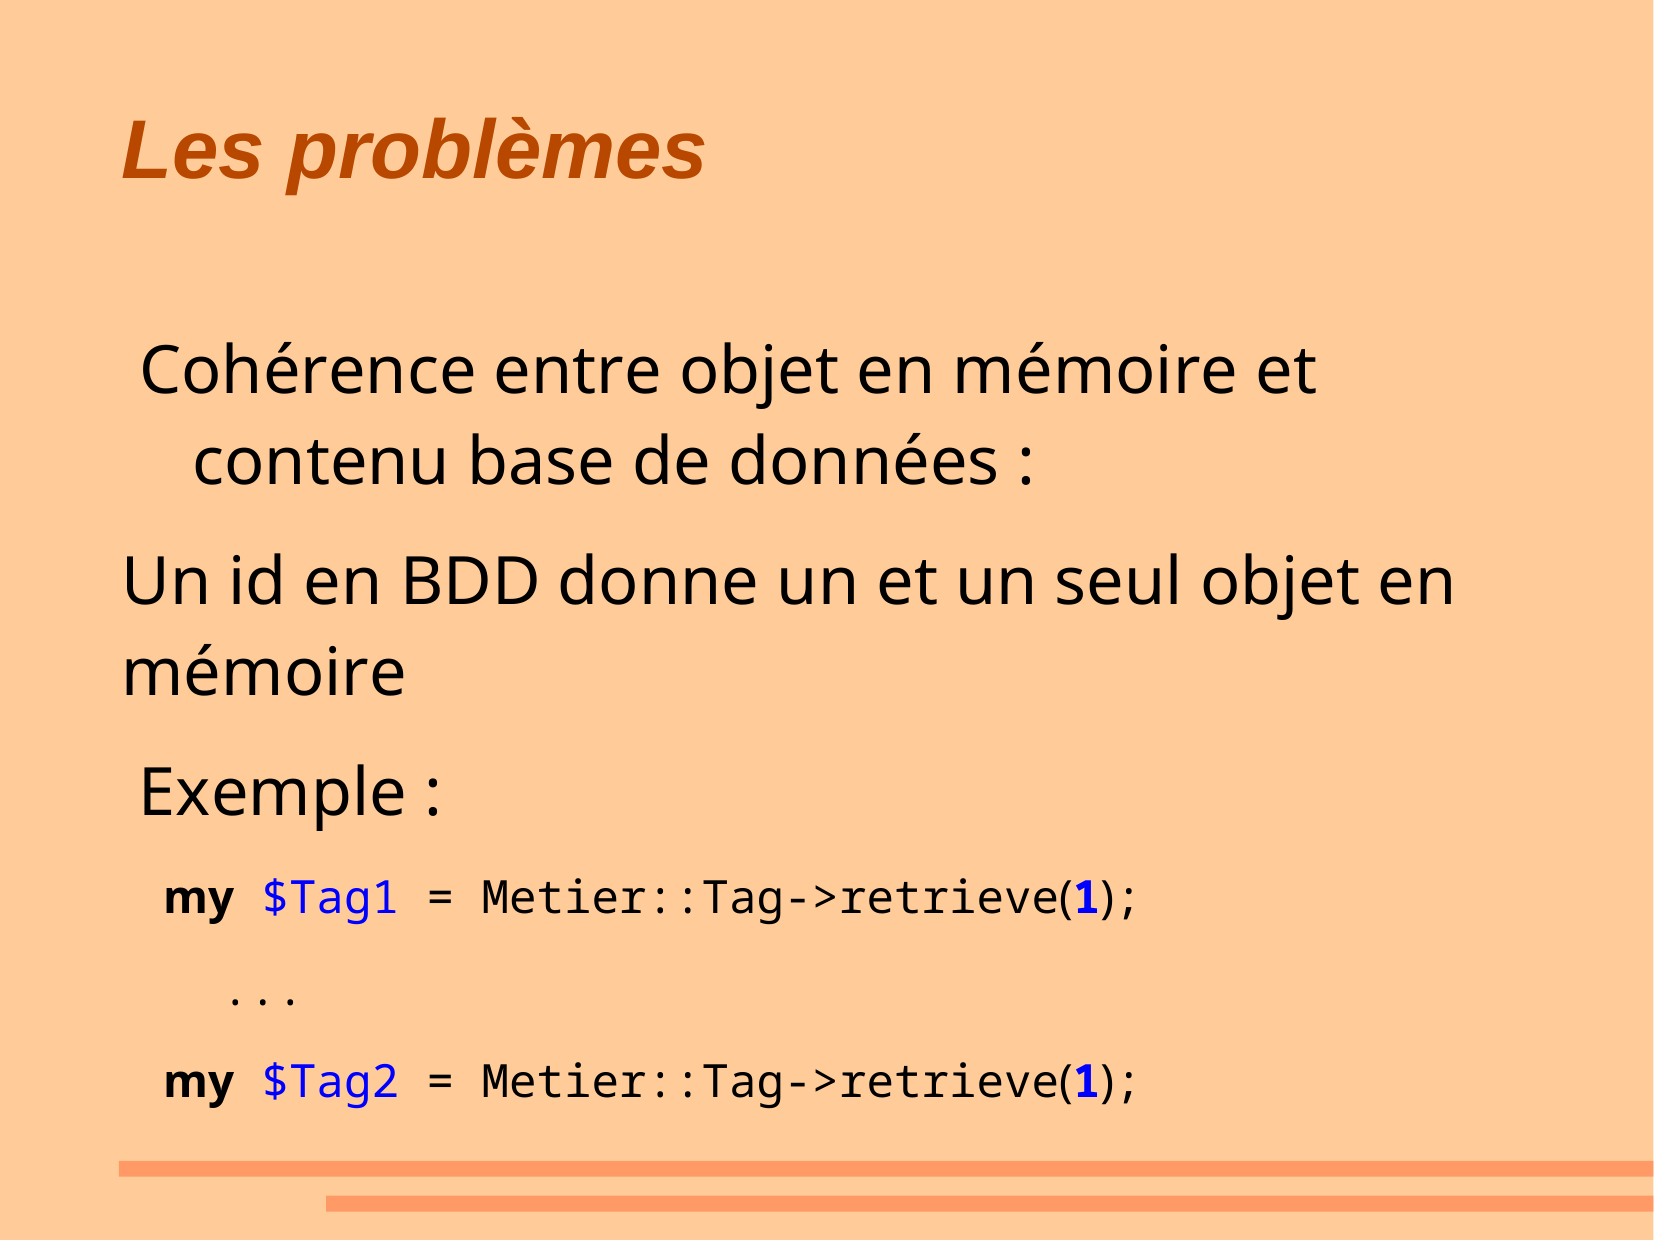

# Les problèmes
Cohérence entre objet en mémoire et contenu base de données :
Un id en BDD donne un et un seul objet en mémoire
 Exemple :
 my $Tag1 = Metier::Tag->retrieve(1);
 ...
 my $Tag2 = Metier::Tag->retrieve(1);